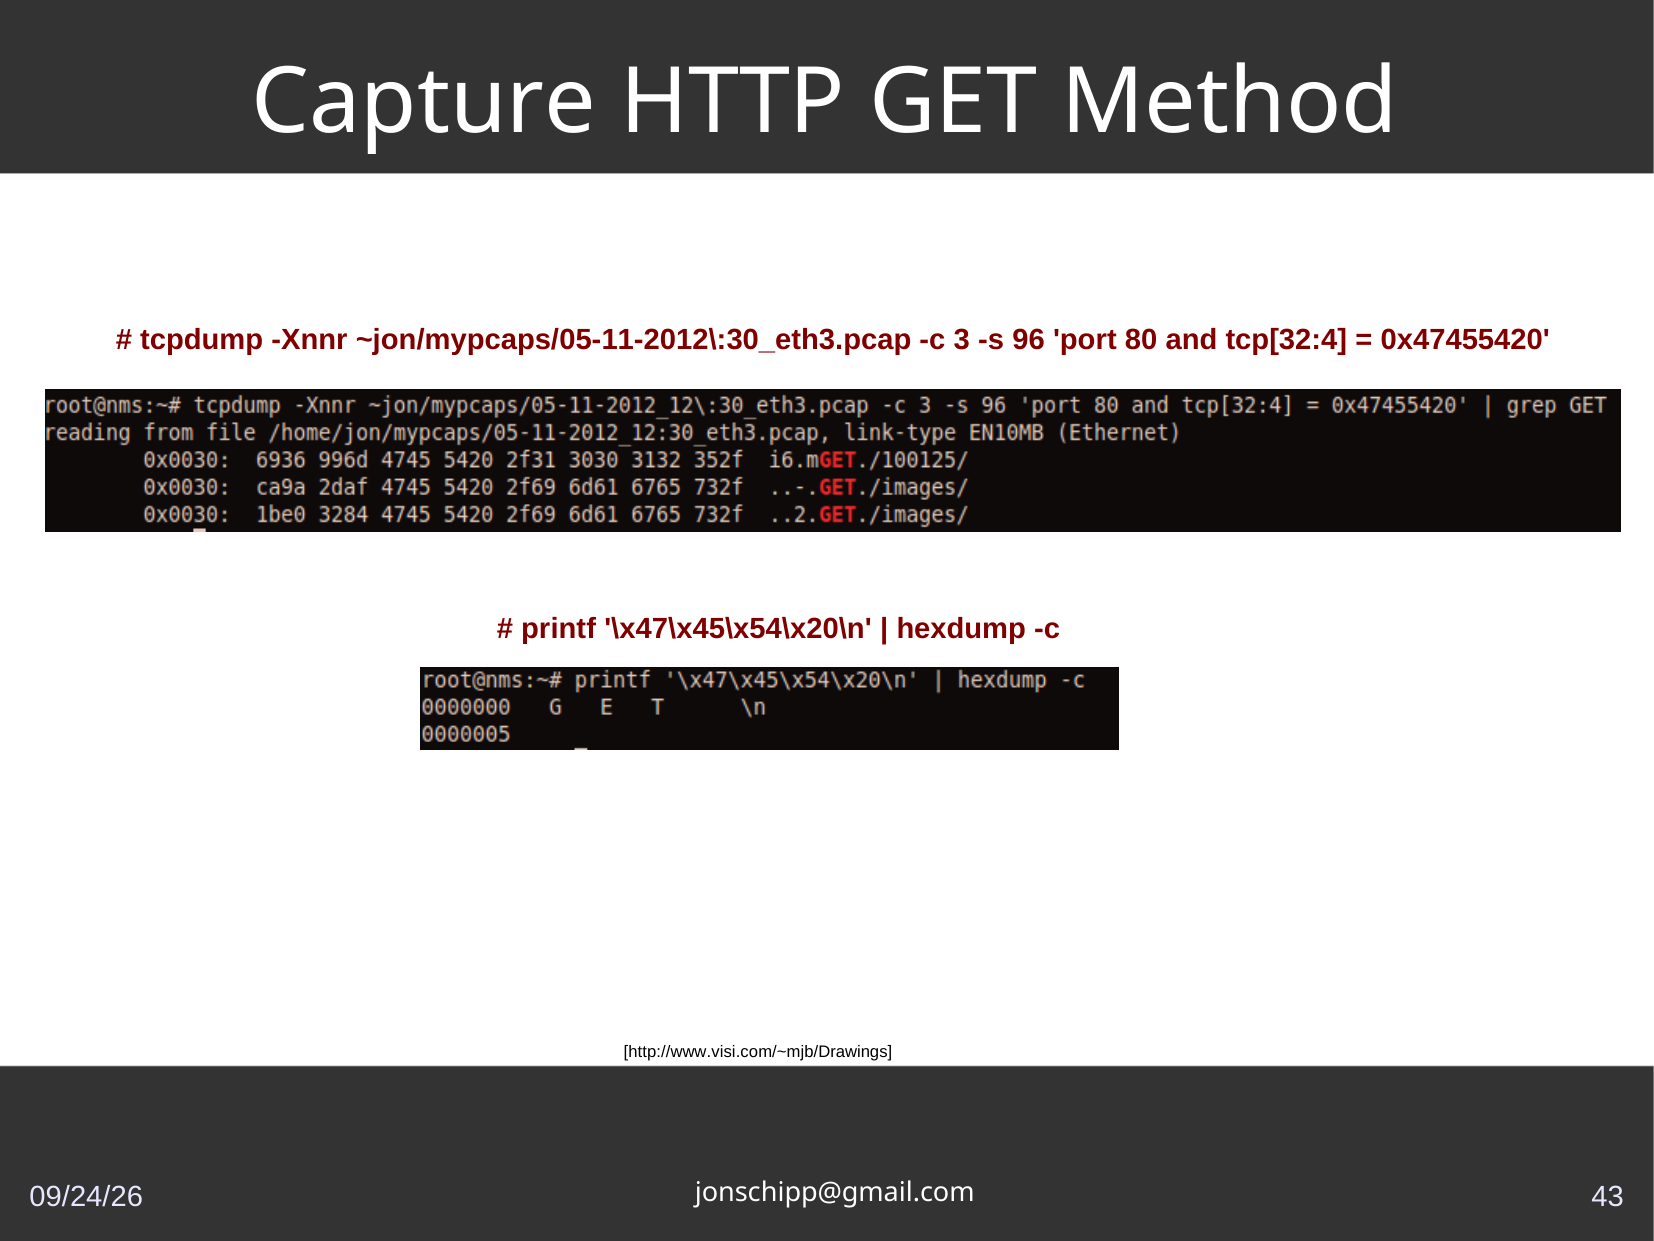

Capture HTTP GET Method
# tcpdump -Xnnr ~jon/mypcaps/05-11-2012\:30_eth3.pcap -c 3 -s 96 'port 80 and tcp[32:4] = 0x47455420'
# printf '\x47\x45\x54\x20\n' | hexdump -c
[http://www.visi.com/~mjb/Drawings]
jonschipp@gmail.com